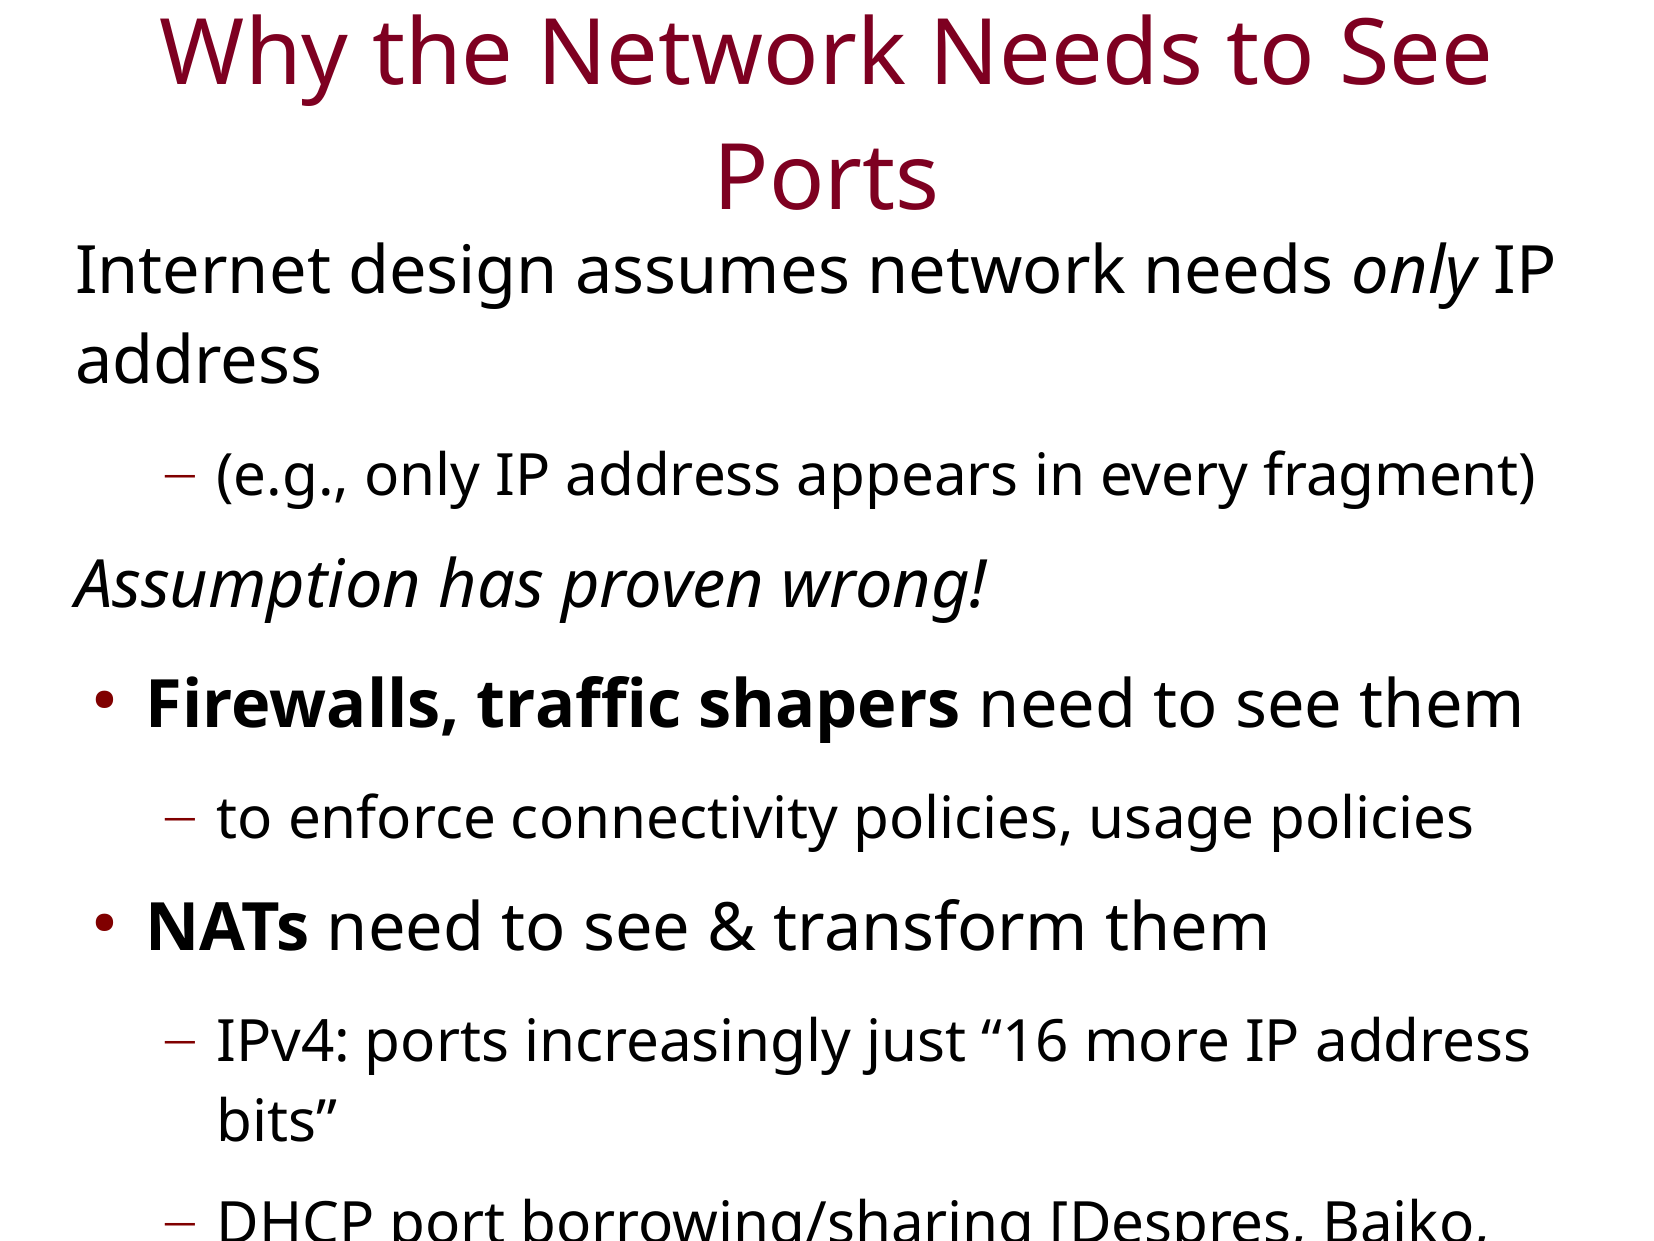

# Why the Network Needs to See Ports
Internet design assumes network needs only IP address
(e.g., only IP address appears in every fragment)
Assumption has proven wrong!
Firewalls, traffic shapers need to see them
to enforce connectivity policies, usage policies
NATs need to see & transform them
IPv4: ports increasingly just “16 more IP address bits”
DHCP port borrowing/sharing [Despres, Bajko, Boucadair]
All must understand transport headers
⇒ only TCP, UDP can get through now